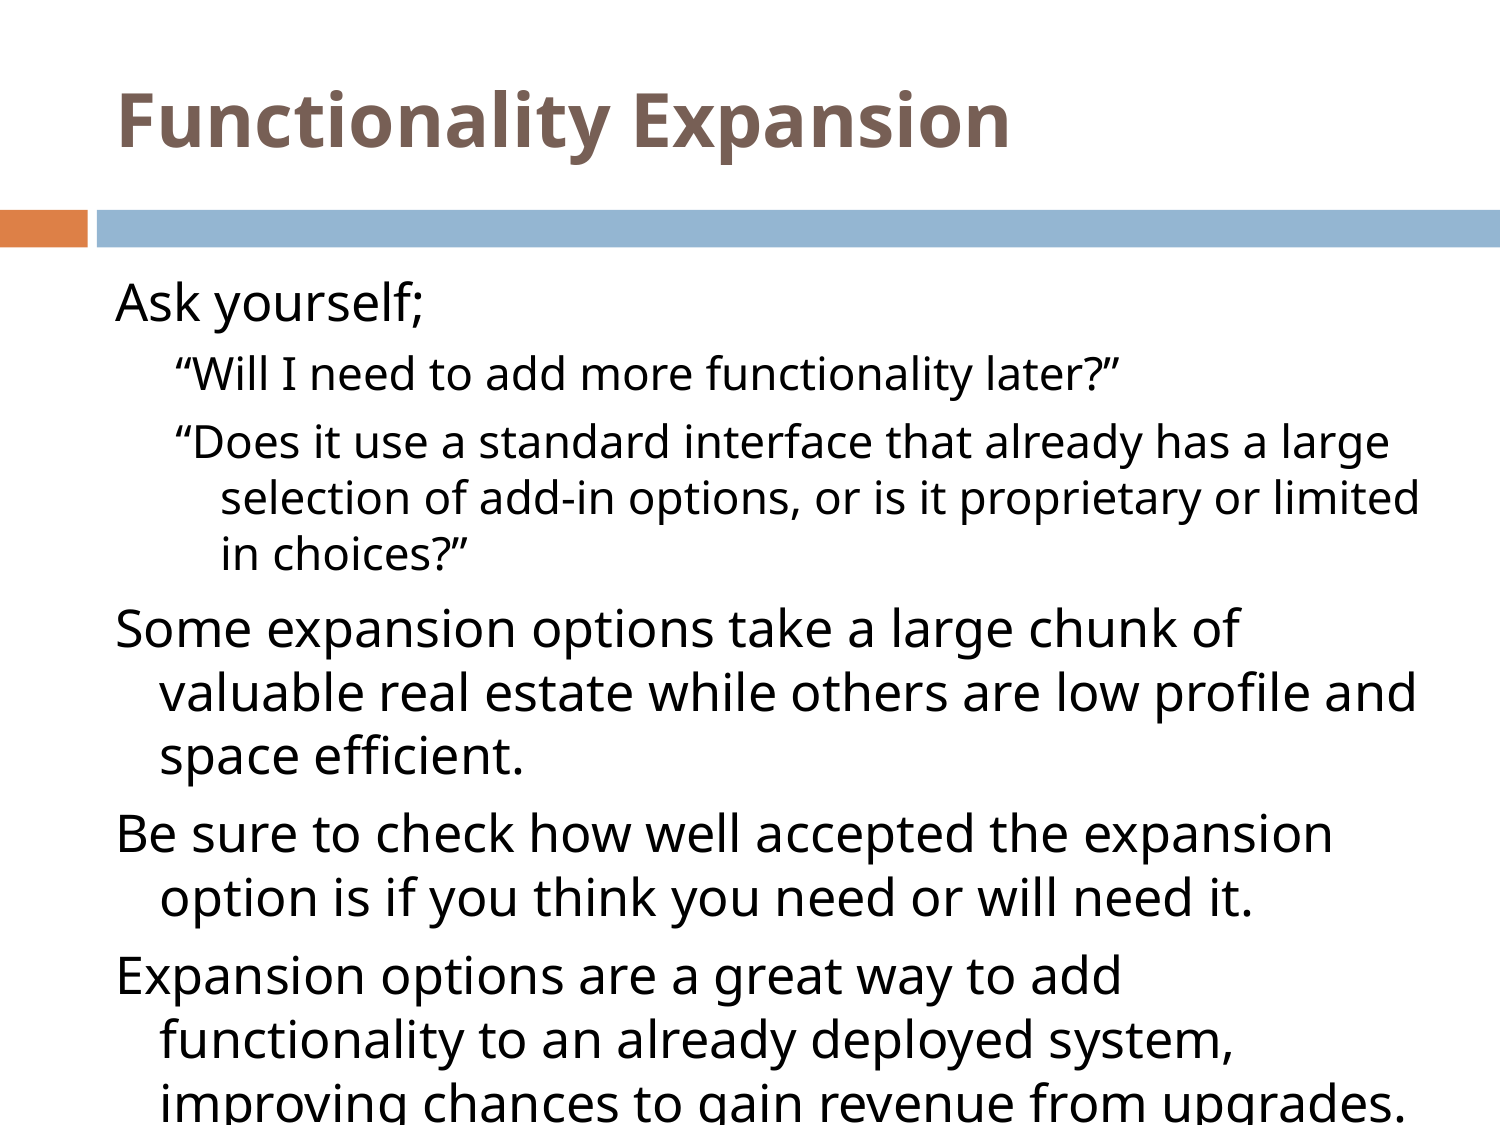

# Functionality Expansion
Ask yourself;
“Will I need to add more functionality later?”
“Does it use a standard interface that already has a large selection of add-in options, or is it proprietary or limited in choices?”
Some expansion options take a large chunk of valuable real estate while others are low profile and space efficient.
Be sure to check how well accepted the expansion option is if you think you need or will need it.
Expansion options are a great way to add functionality to an already deployed system, improving chances to gain revenue from upgrades.